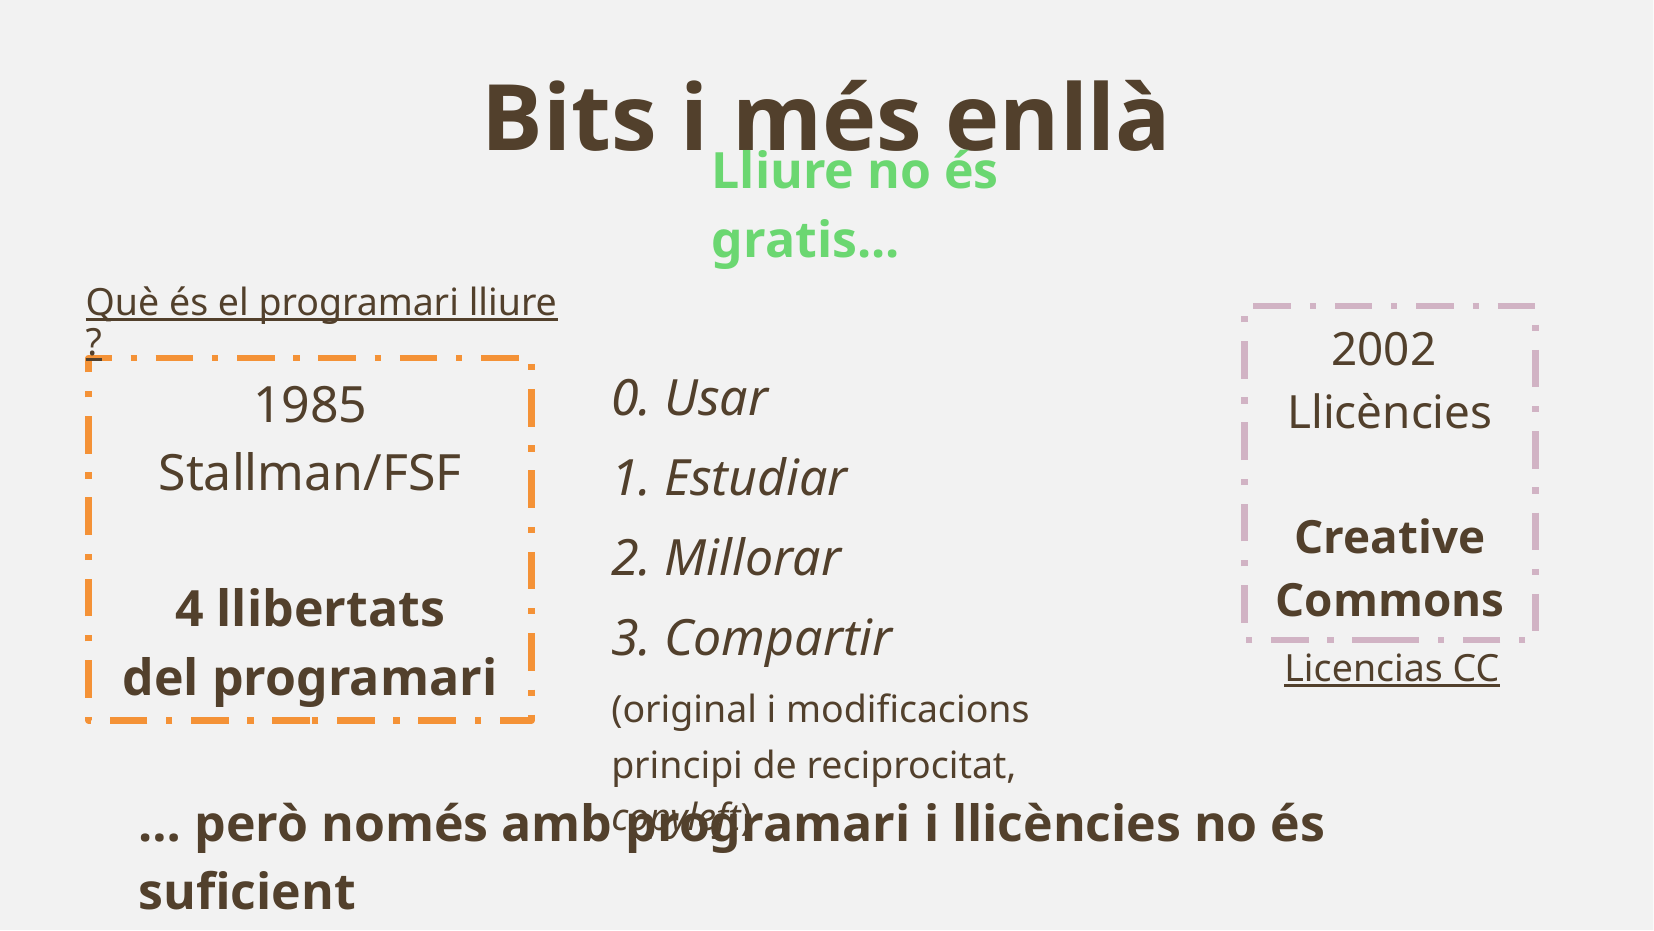

# Bits i més enllà
Lliure no és gratis...
Què és el programari lliure?
2002
Llicències
Creative Commons
0. Usar
1. Estudiar
2. Millorar
3. Compartir
(original i modificacions
principi de reciprocitat, copyleft)
1985 Stallman/FSF
4 llibertats
del programari
Licencias CC
… però només amb programari i llicències no és suficient